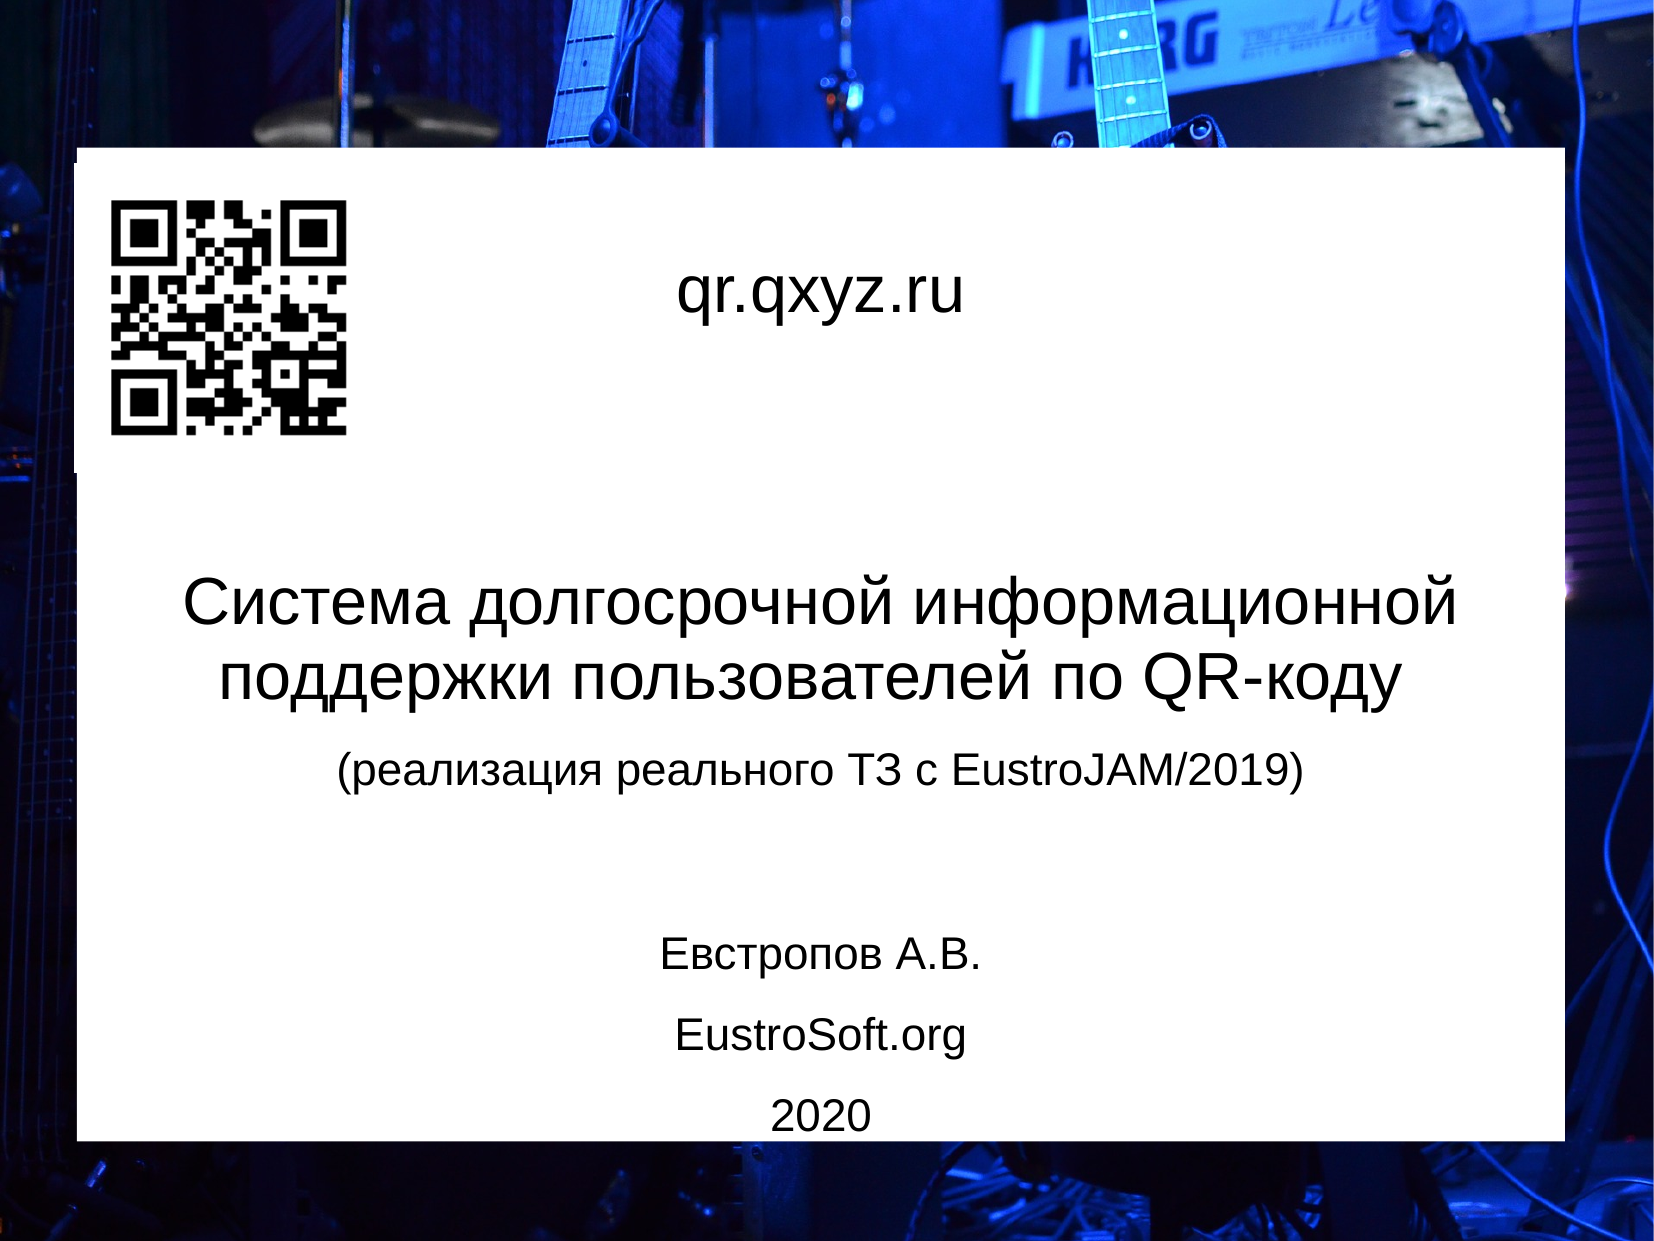

# qr.qxyz.ru
Cистема долгосрочной информационной поддержки пользователей по QR-коду
(реализация реального ТЗ с EustroJAM/2019)
Евстропов А.В.
EustroSoft.org
2020